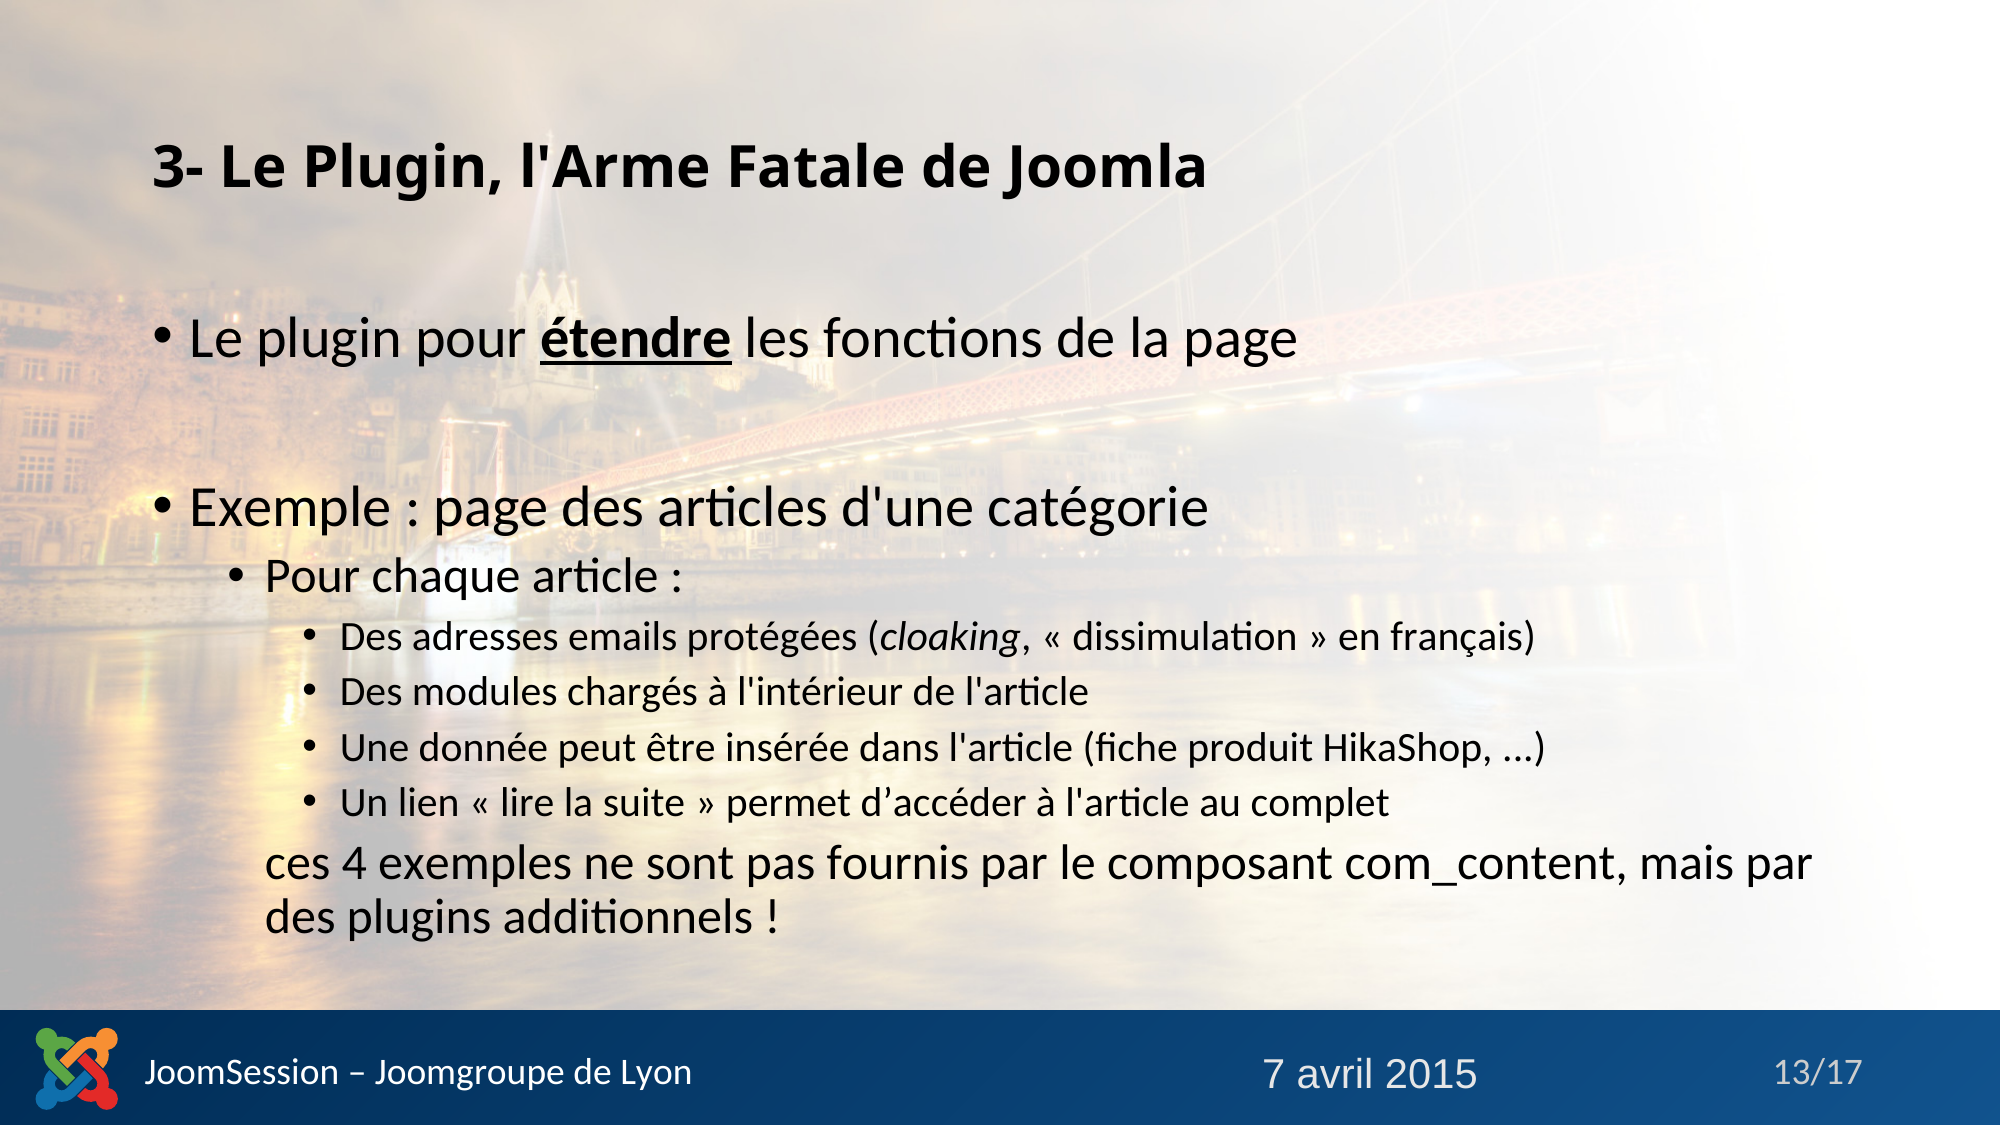

# 3- Le Plugin, l'Arme Fatale de Joomla
Le plugin pour étendre les fonctions de la page
Exemple : page des articles d'une catégorie
Pour chaque article :
Des adresses emails protégées (cloaking, « dissimulation » en français)
Des modules chargés à l'intérieur de l'article
Une donnée peut être insérée dans l'article (fiche produit HikaShop, ...)
Un lien « lire la suite » permet d’accéder à l'article au complet
ces 4 exemples ne sont pas fournis par le composant com_content, mais par des plugins additionnels !
13